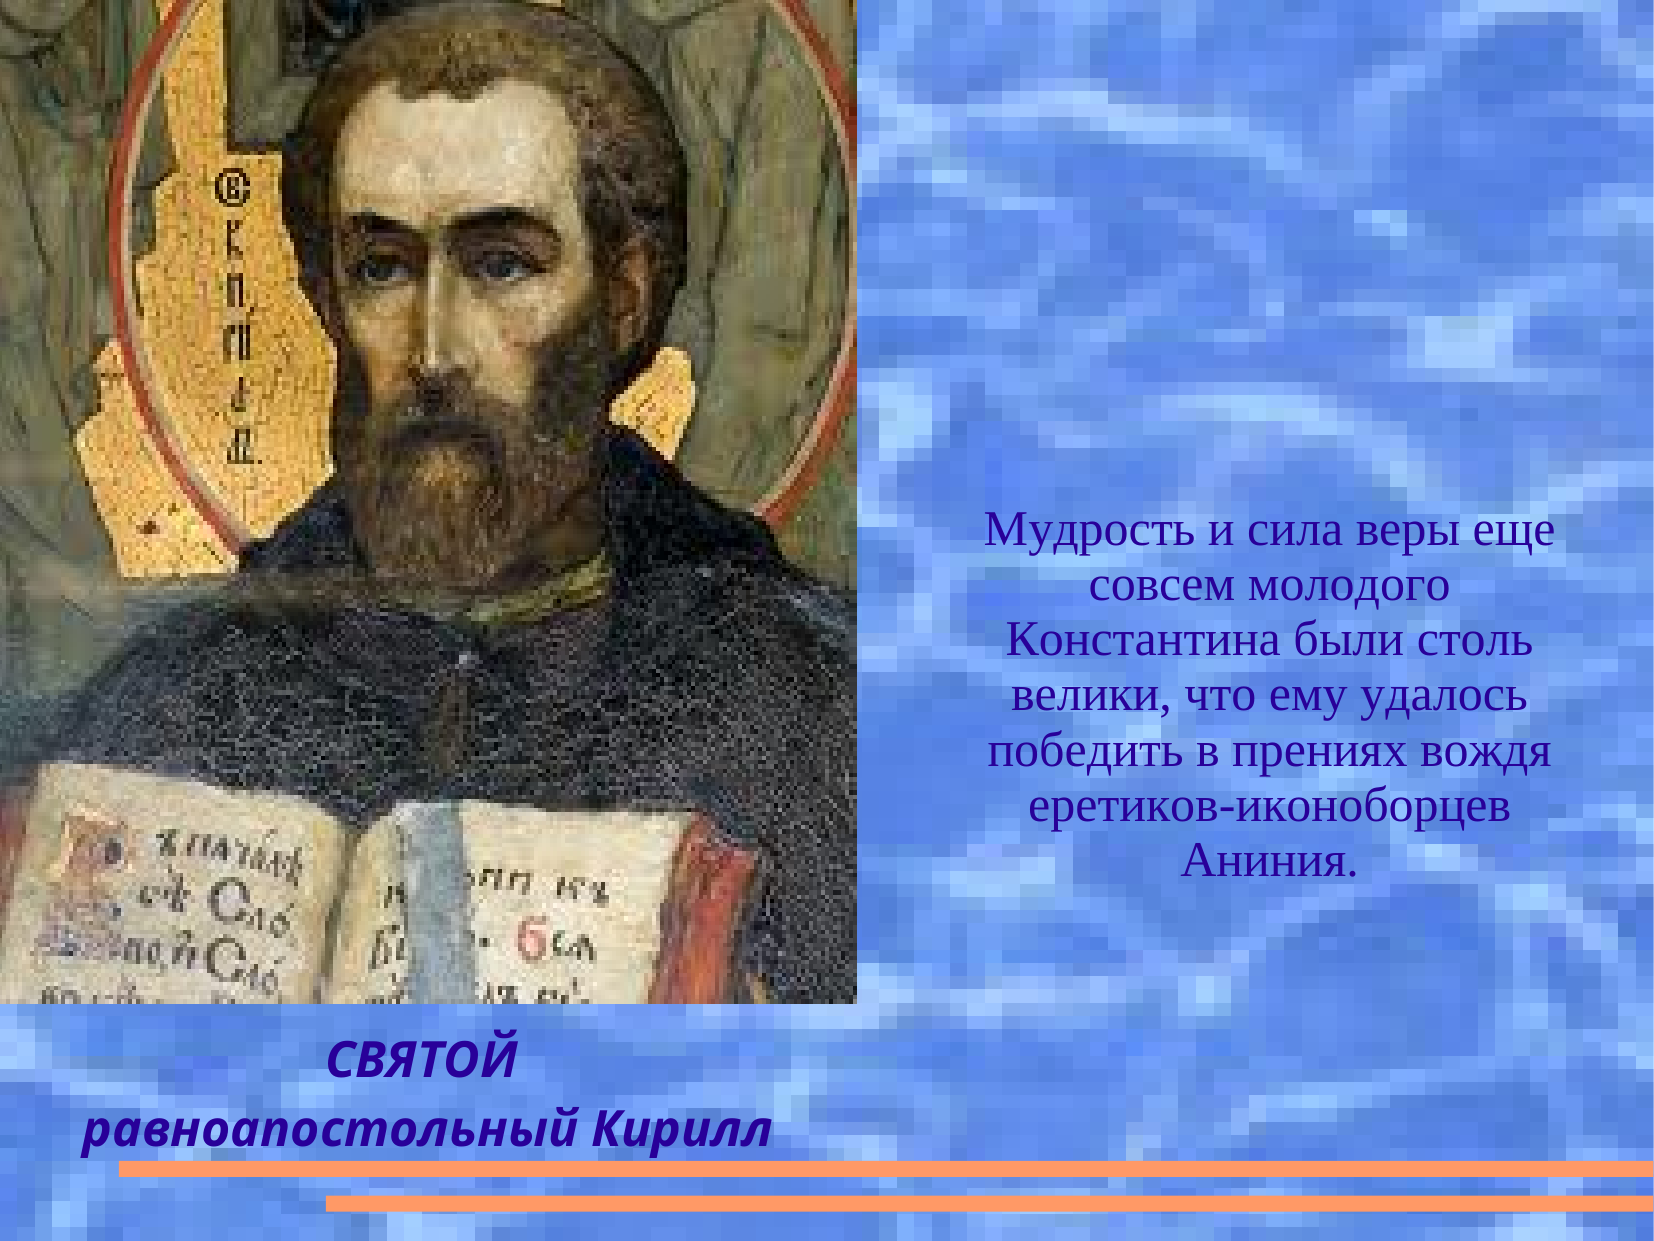

Мудрость и сила веры еще совсем молодого Константина были столь велики, что ему удалось победить в прениях вождя еретиков-иконоборцев Аниния.
# СВЯТОЙ равноапостольный Кирилл